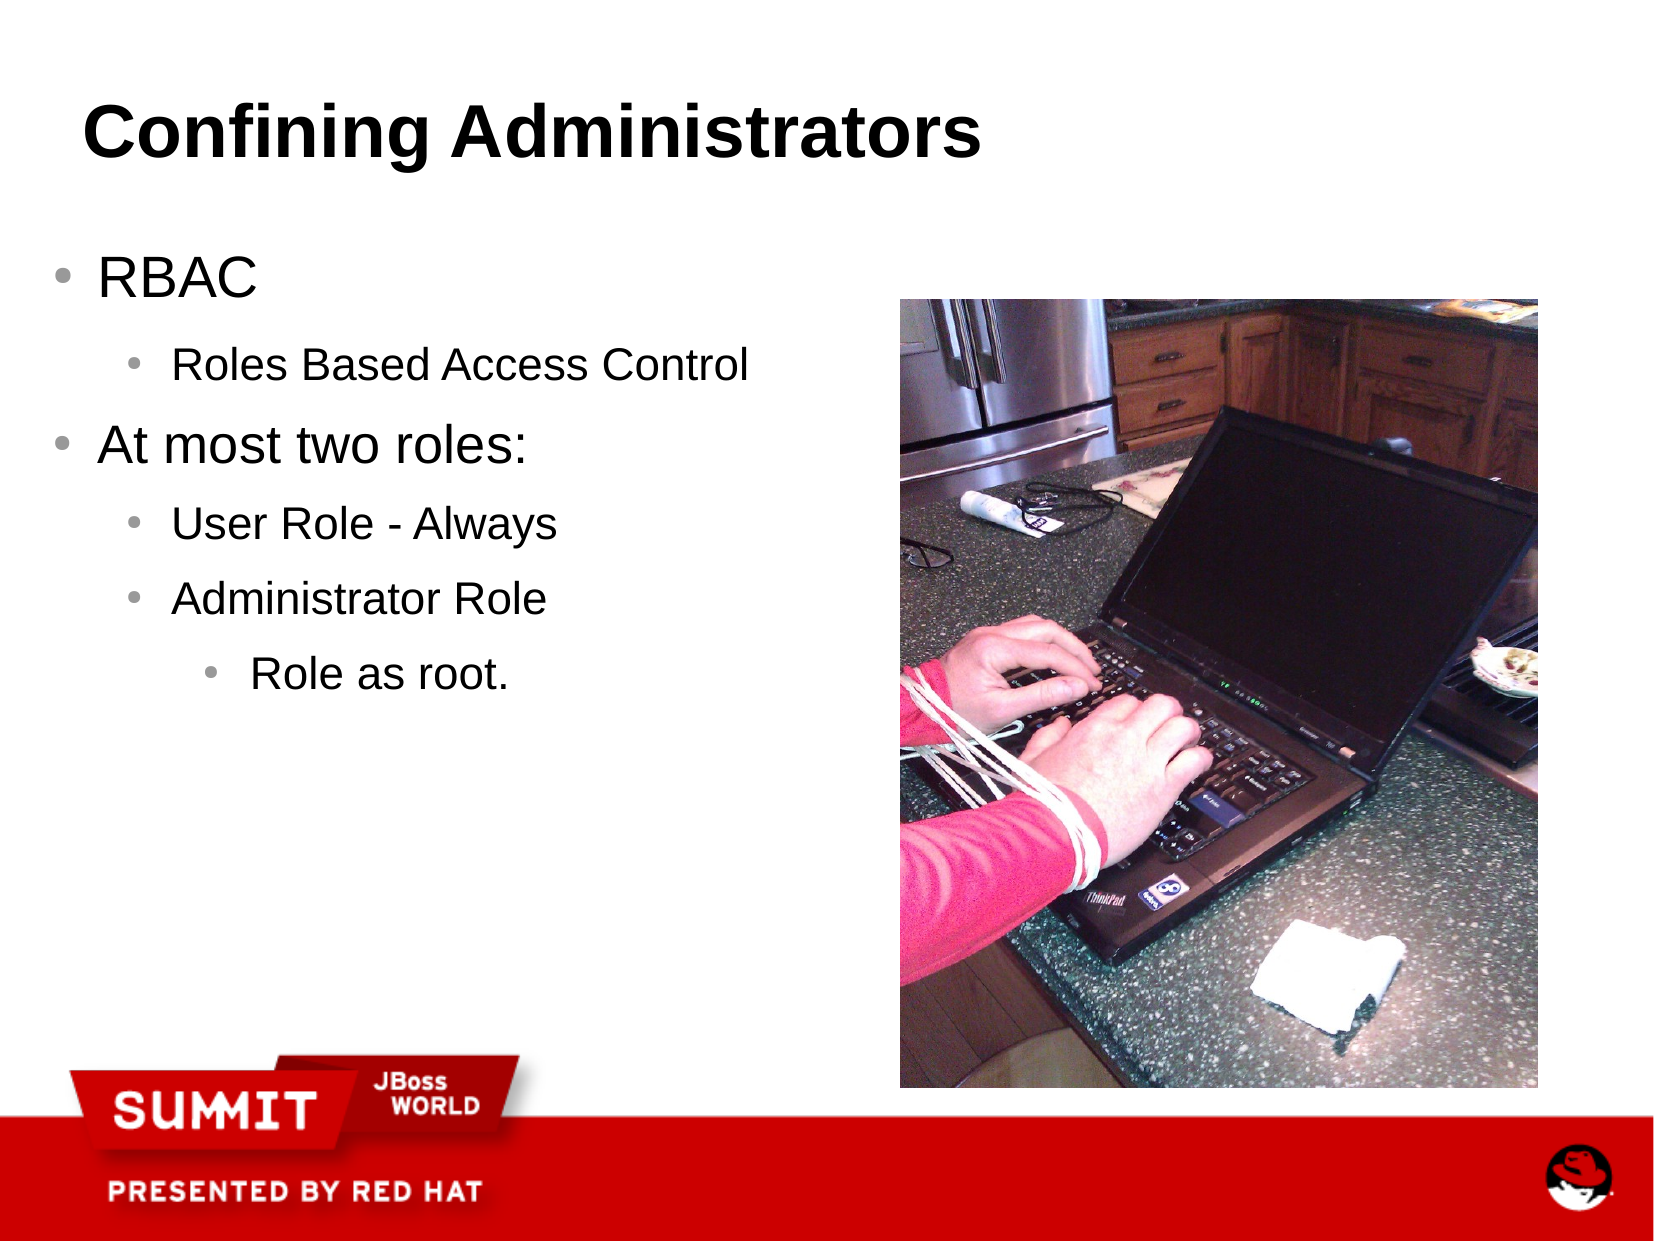

# Confining Administrators
RBAC
Roles Based Access Control
At most two roles:
User Role - Always
Administrator Role
Role as root.